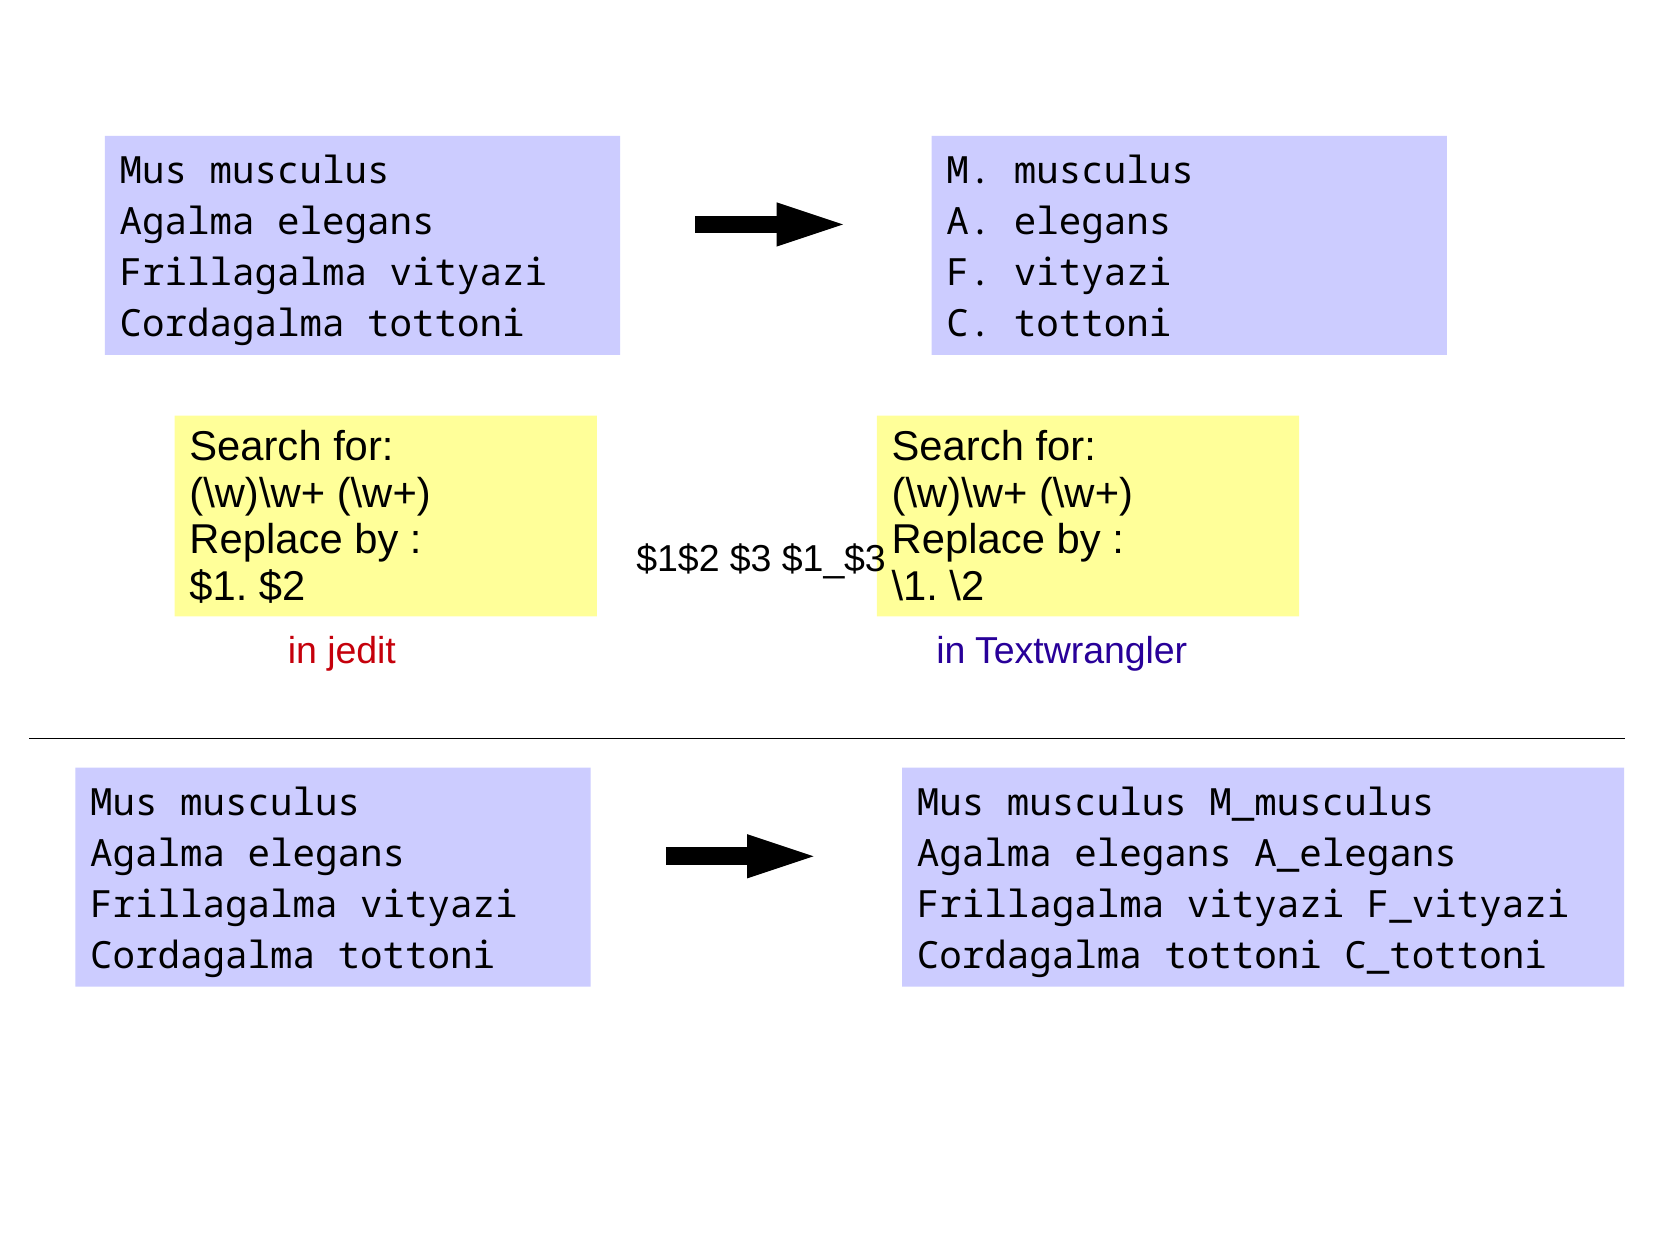

Mus musculus
Agalma elegans
Frillagalma vityazi
Cordagalma tottoni
M. musculus
A. elegans
F. vityazi
C. tottoni
Search for:
(\w)\w+ (\w+)
Replace by :
$1. $2
Search for:
(\w)\w+ (\w+)
Replace by :
\1. \2
$1$2 $3 $1_$3
in jedit
in Textwrangler
Mus musculus
Agalma elegans
Frillagalma vityazi
Cordagalma tottoni
Mus musculus M_musculus
Agalma elegans A_elegans
Frillagalma vityazi F_vityazi
Cordagalma tottoni C_tottoni